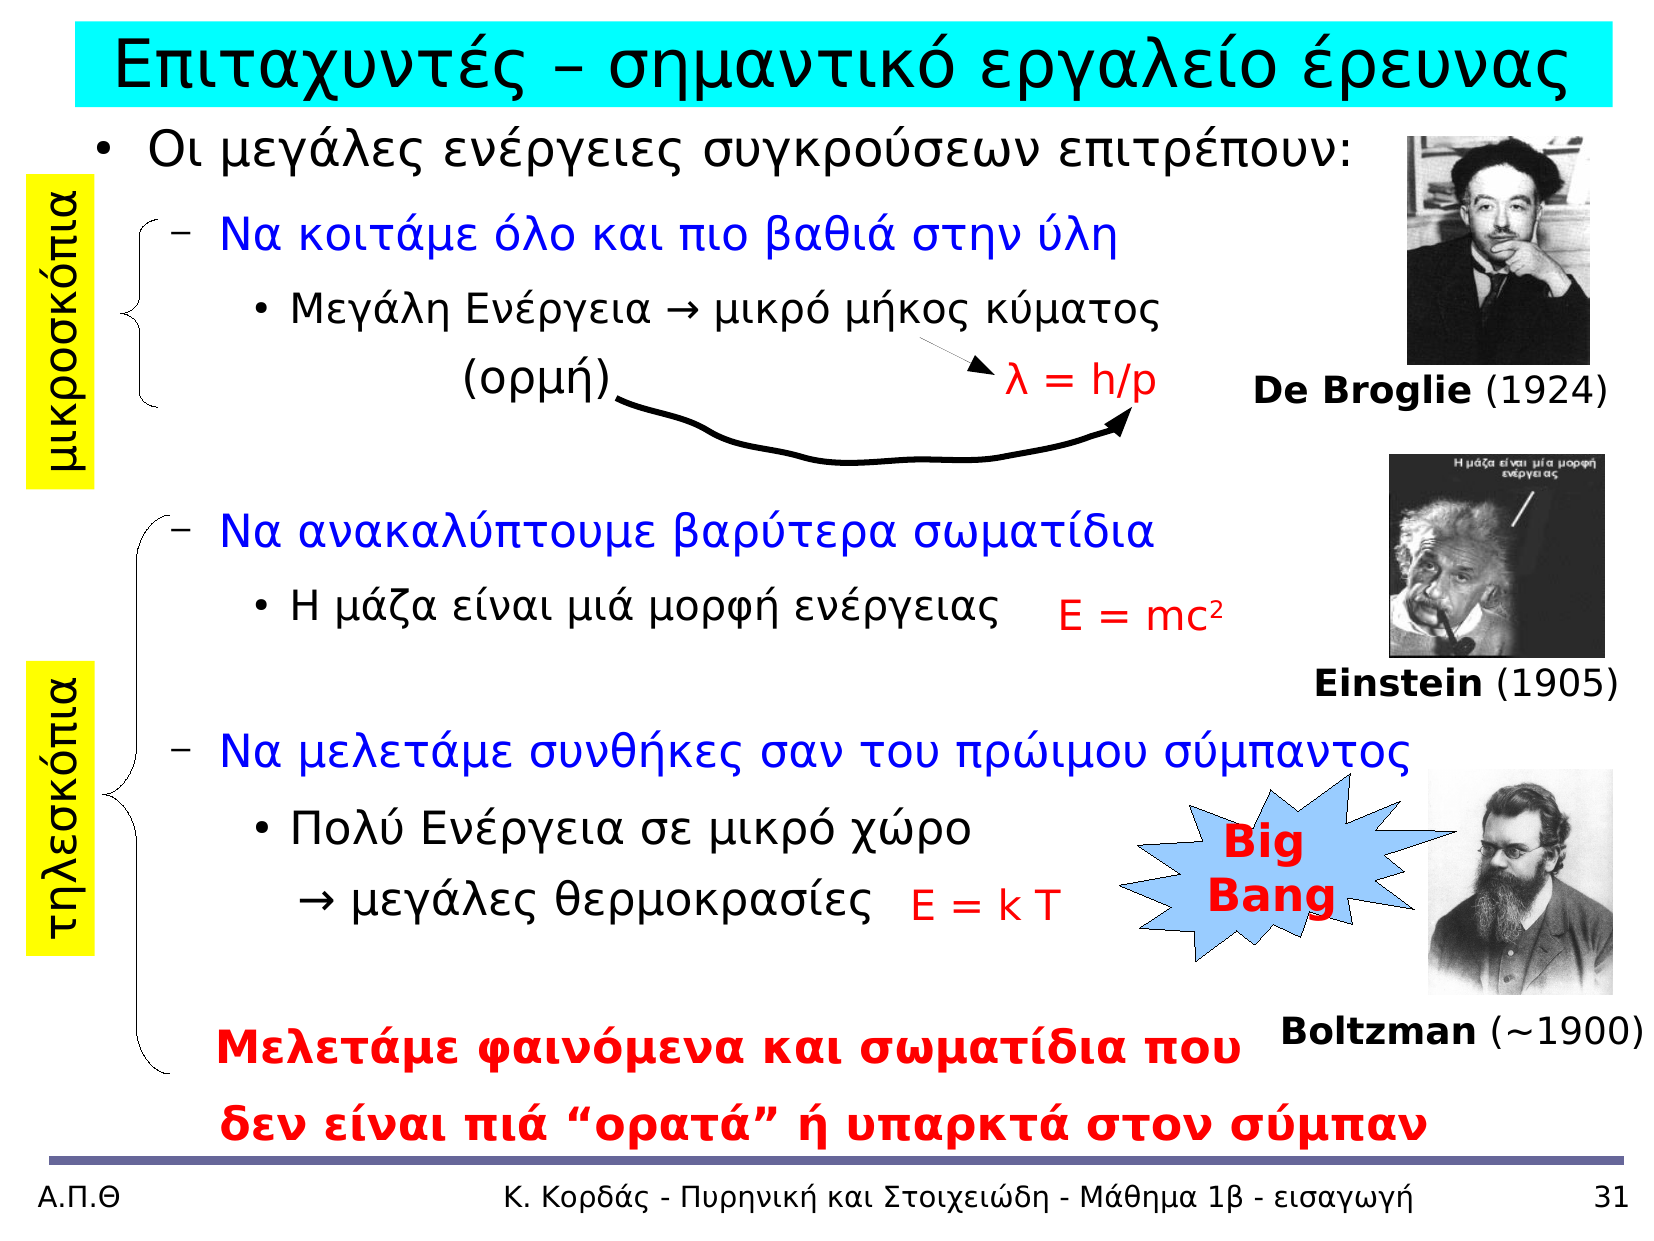

# Επιταχυντές – σημαντικό εργαλείο έρευνας
Οι μεγάλες ενέργειες συγκρούσεων επιτρέπουν:
Να κοιτάμε όλο και πιο βαθιά στην ύλη
Μεγάλη Ενέργεια → μικρό μήκος κύματος
 (ορμή)
Να ανακαλύπτουμε βαρύτερα σωματίδια
Η μάζα είναι μιά μορφή ενέργειας
Να μελετάμε συνθήκες σαν του πρώιμου σύμπαντος
Πολύ Ενέργεια σε μικρό χώρο
 → μεγάλες θερμοκρασίες
 Μελετάμε φαινόμενα και σωματίδια που
 δεν είναι πιά “ορατά” ή υπαρκτά στον σύμπαν
μικροσκόπια
λ = h/p
De Broglie (1924)
E = mc2
Einstein (1905)
Big
Bang
τηλεσκόπια
E = k T
Boltzman (~1900)
Α.Π.Θ
Κ. Κορδάς - Πυρηνική και Στοιχειώδη - Μάθημα 1β - εισαγωγή
31